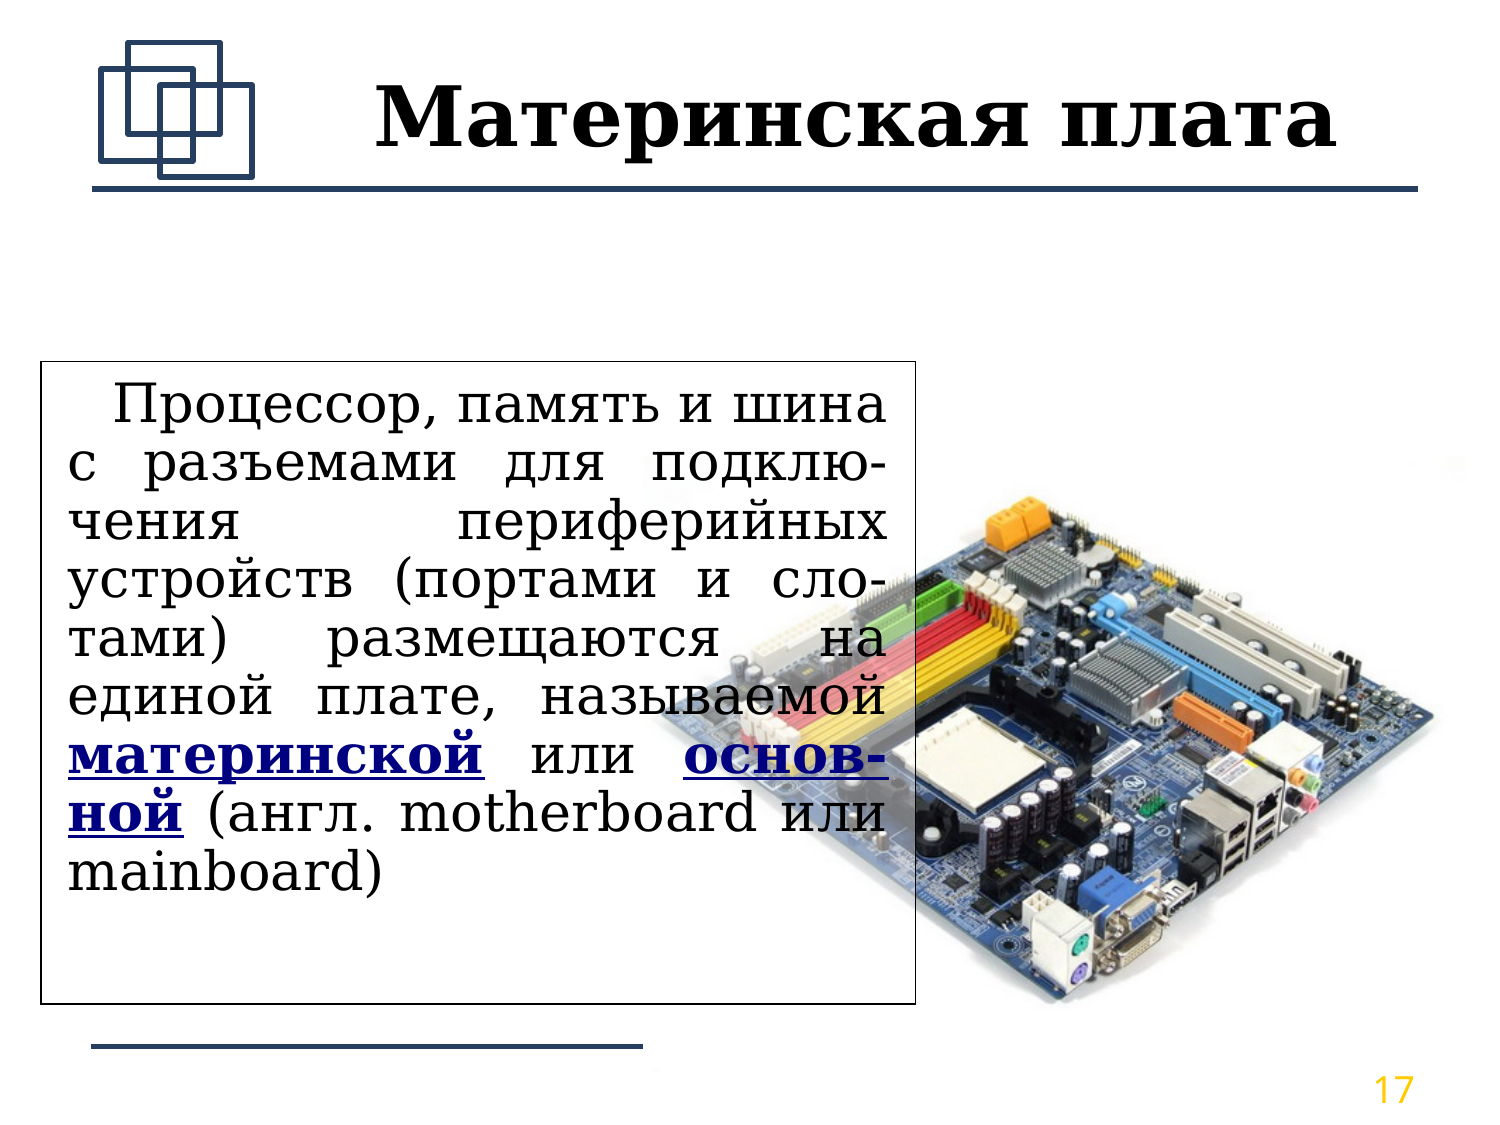

Материнская плата
Процессор, память и шина с разъемами для подклю-чения периферийных устройств (портами и сло-тами) размещаются на единой плате, называемой материнской или основ-ной (англ. motherboard или mainboard)